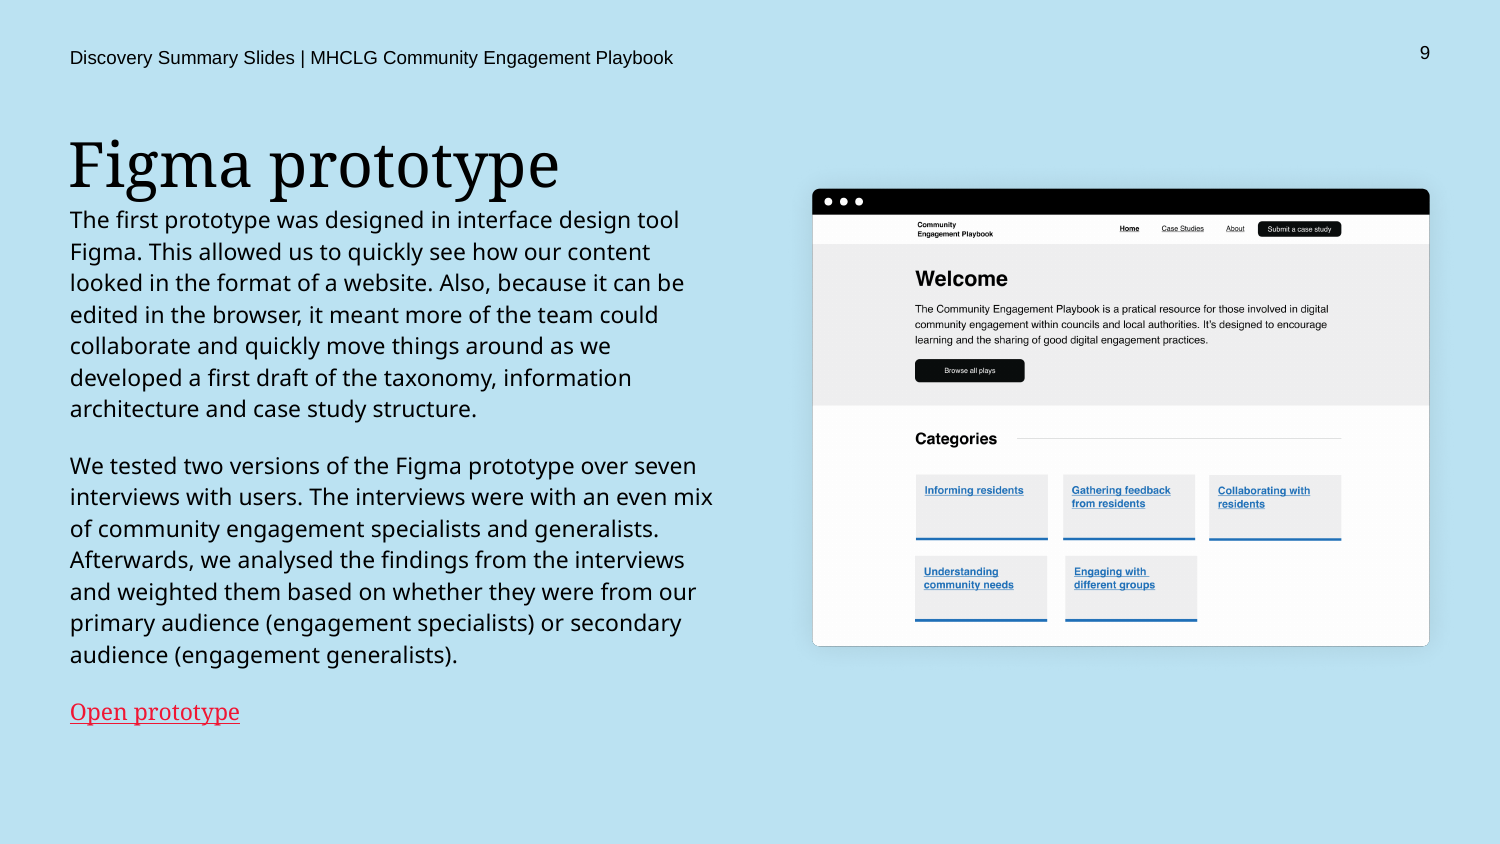

9
Discovery Summary Slides | MHCLG Community Engagement Playbook
Figma prototype
The first prototype was designed in interface design tool Figma. This allowed us to quickly see how our content looked in the format of a website. Also, because it can be edited in the browser, it meant more of the team could collaborate and quickly move things around as we developed a first draft of the taxonomy, information architecture and case study structure.
We tested two versions of the Figma prototype over seven interviews with users. The interviews were with an even mix of community engagement specialists and generalists. Afterwards, we analysed the findings from the interviews and weighted them based on whether they were from our primary audience (engagement specialists) or secondary audience (engagement generalists).
Open prototype